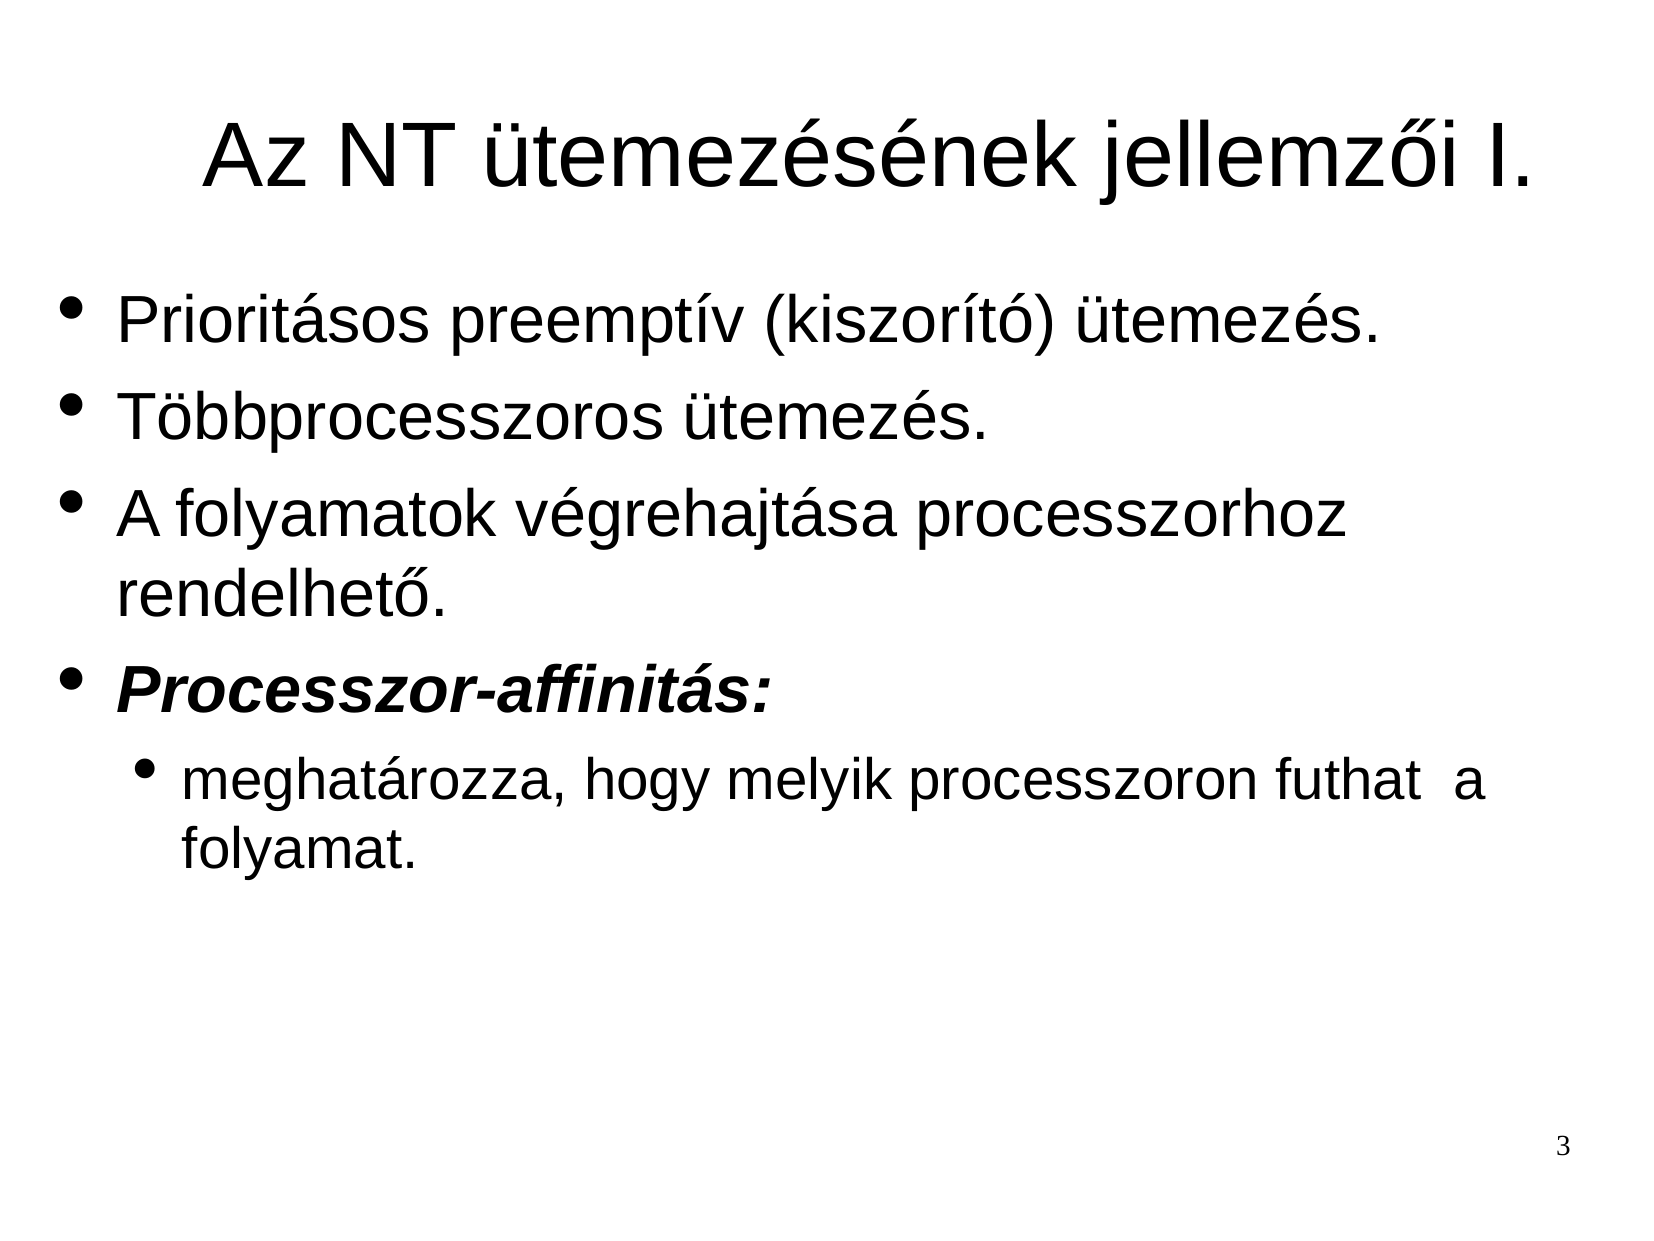

# Az NT ütemezésének jellemzői I.
Prioritásos preemptív (kiszorító) ütemezés.
Többprocesszoros ütemezés.
A folyamatok végrehajtása processzorhoz rendelhető.
Processzor-affinitás:
meghatározza, hogy melyik processzoron futhat a folyamat.
3